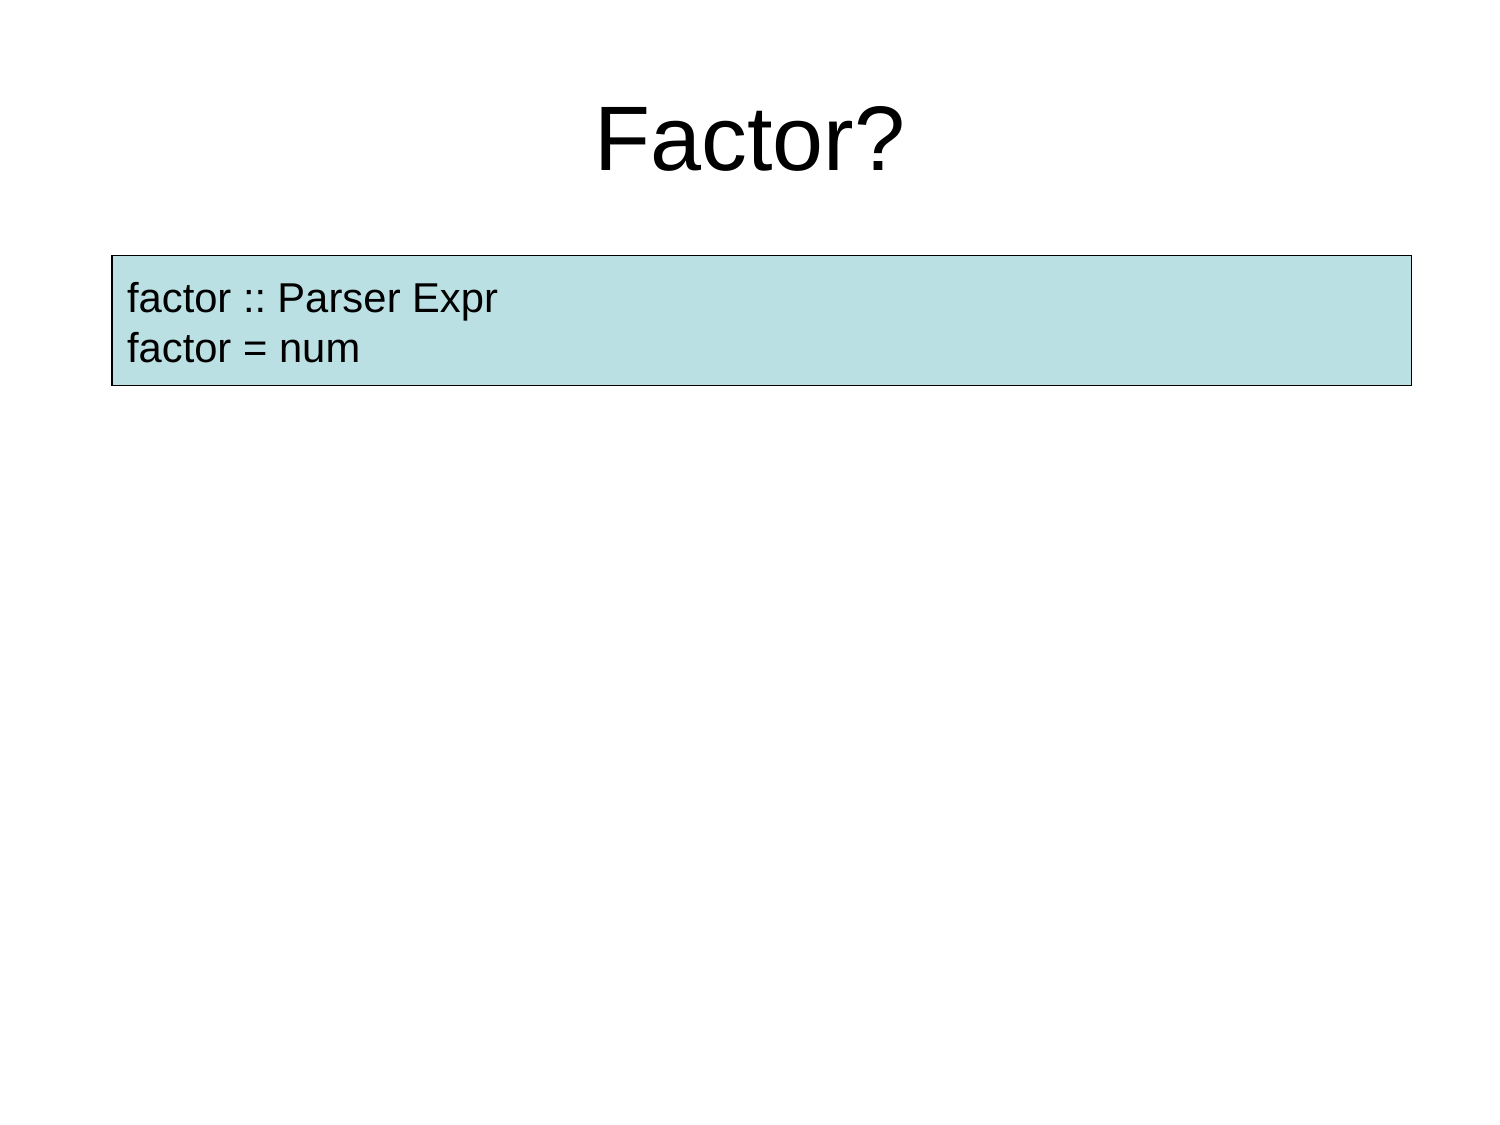

# Factor?
factor :: Parser Expr
factor = num